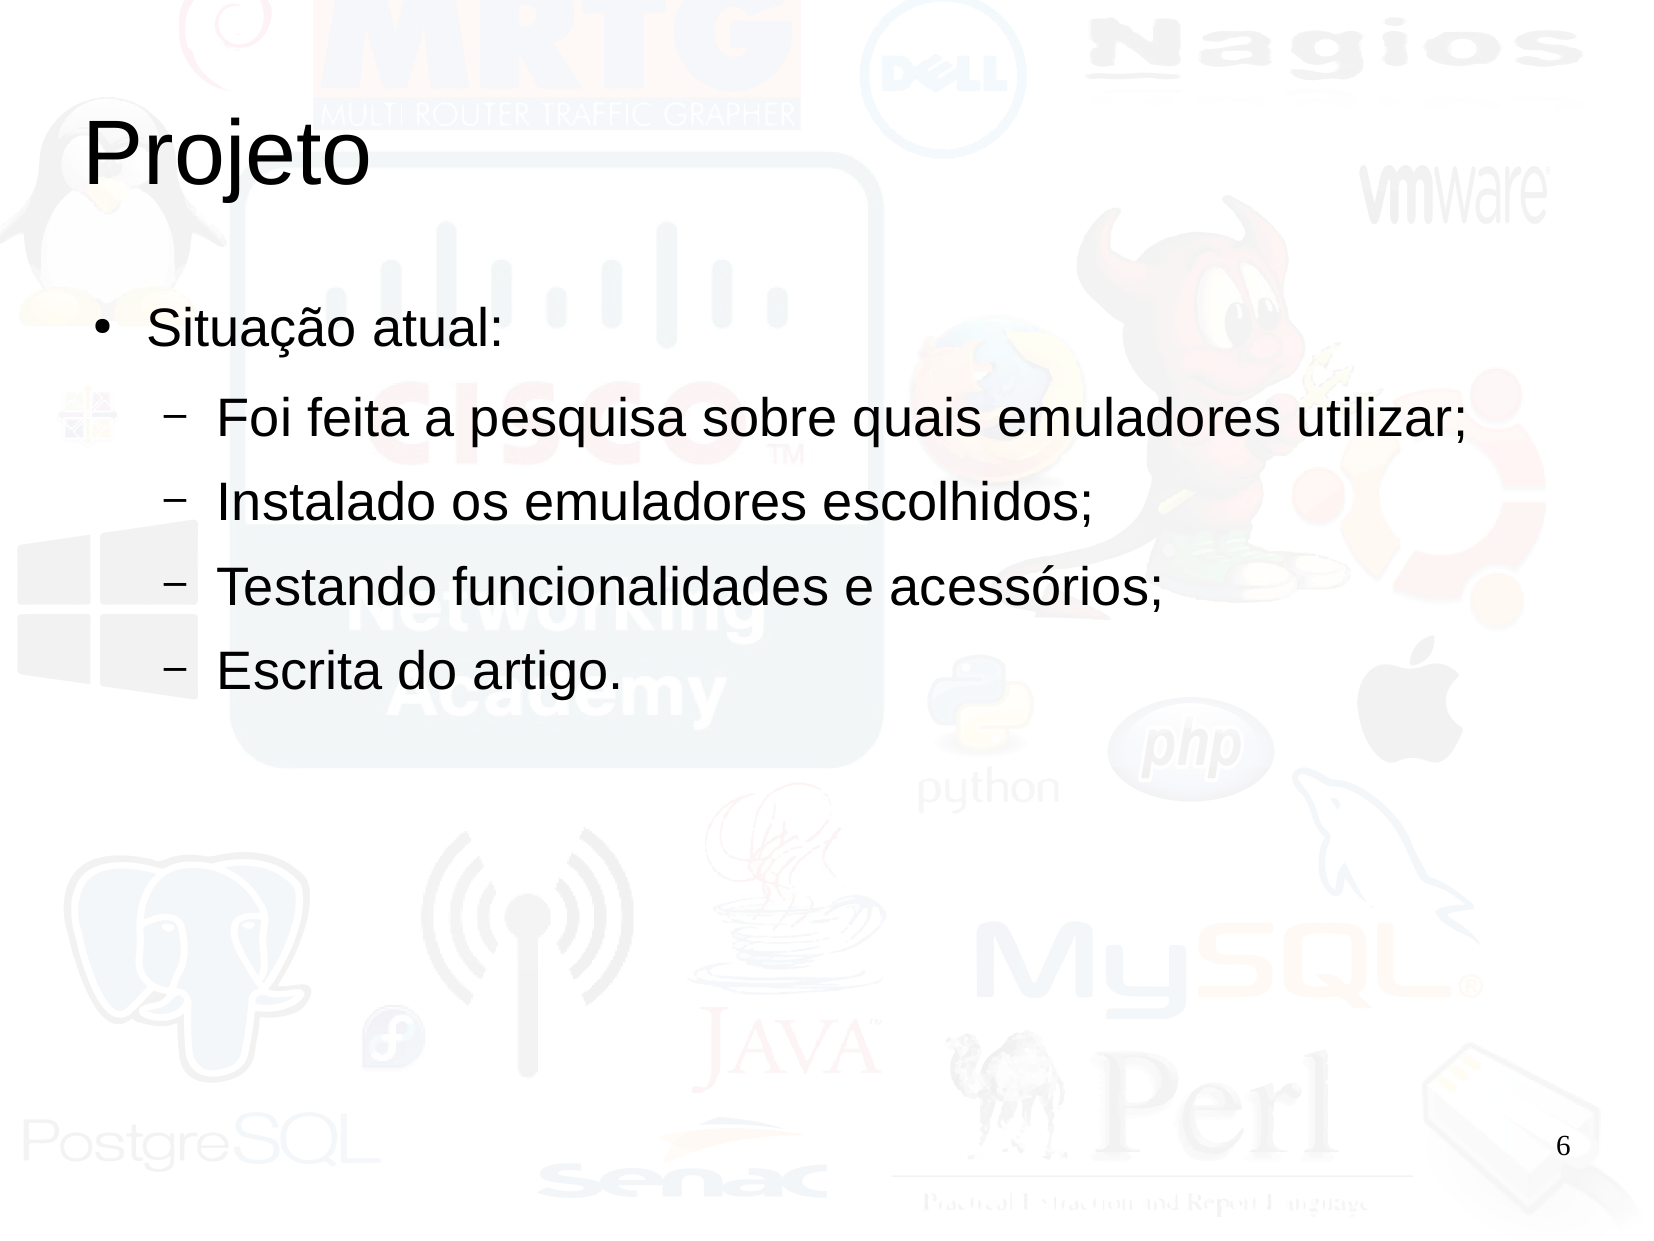

# Projeto
Situação atual:
Foi feita a pesquisa sobre quais emuladores utilizar;
Instalado os emuladores escolhidos;
Testando funcionalidades e acessórios;
Escrita do artigo.
6